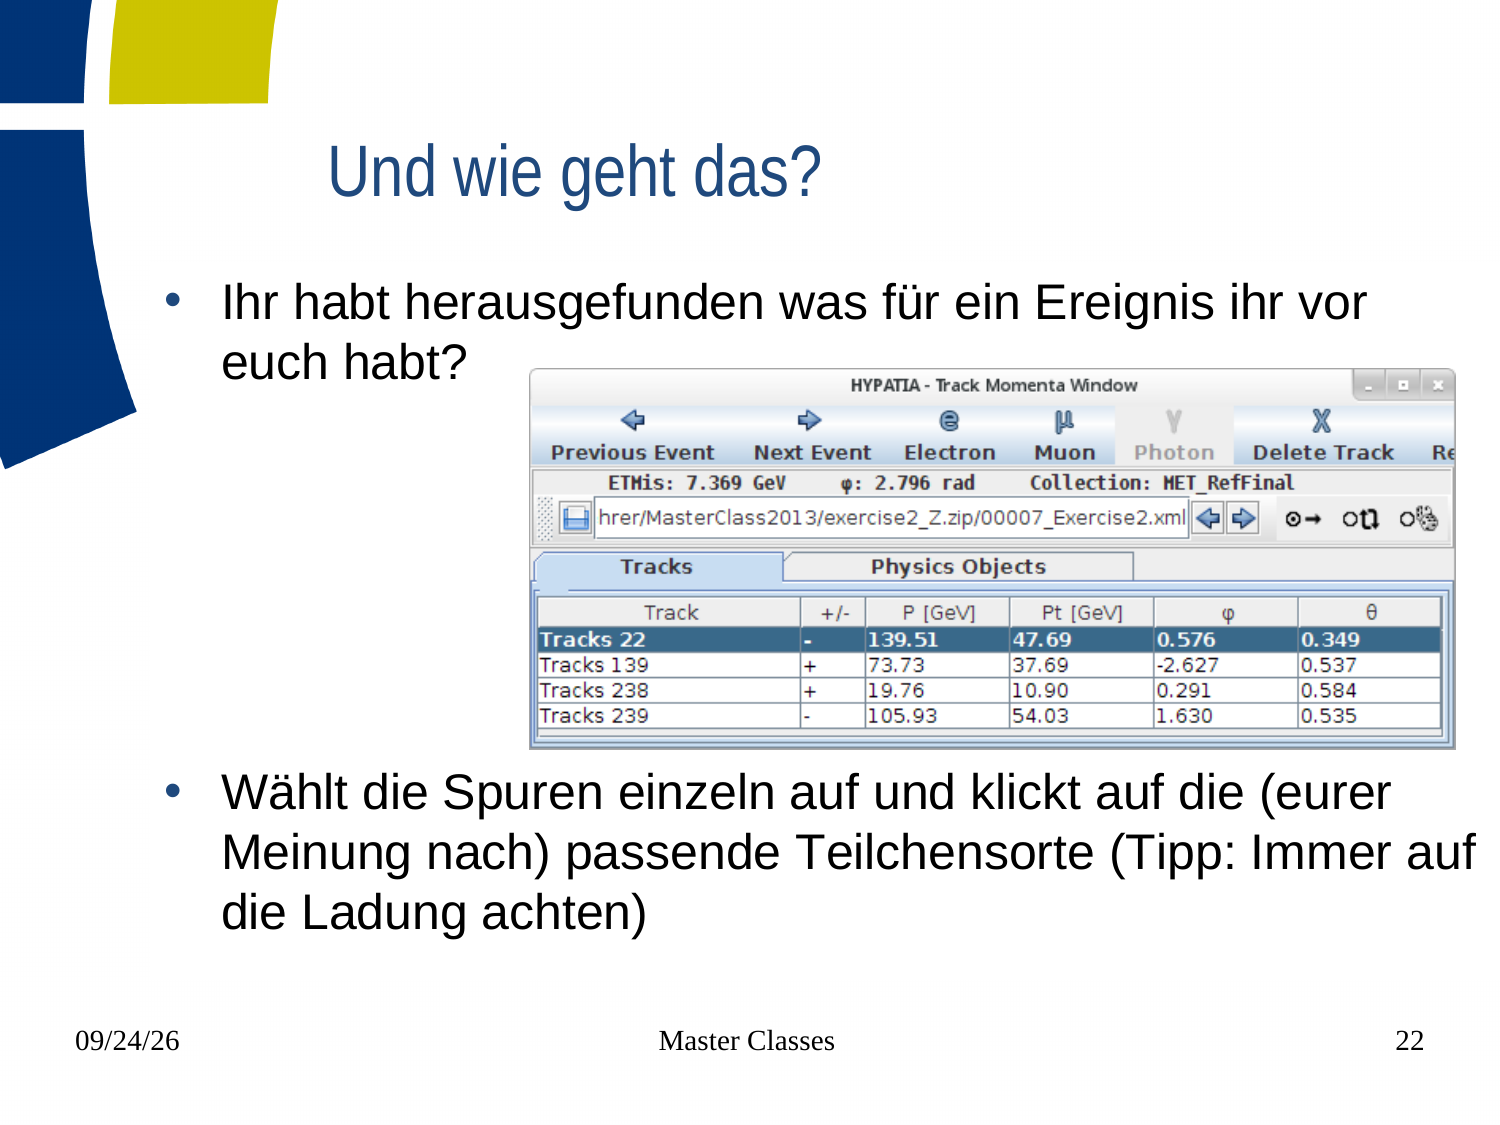

# Und wie geht das?
Ihr habt herausgefunden was für ein Ereignis ihr vor euch habt?
Wählt die Spuren einzeln auf und klickt auf die (eurer Meinung nach) passende Teilchensorte (Tipp: Immer auf die Ladung achten)
International Masterclasses 2013
22